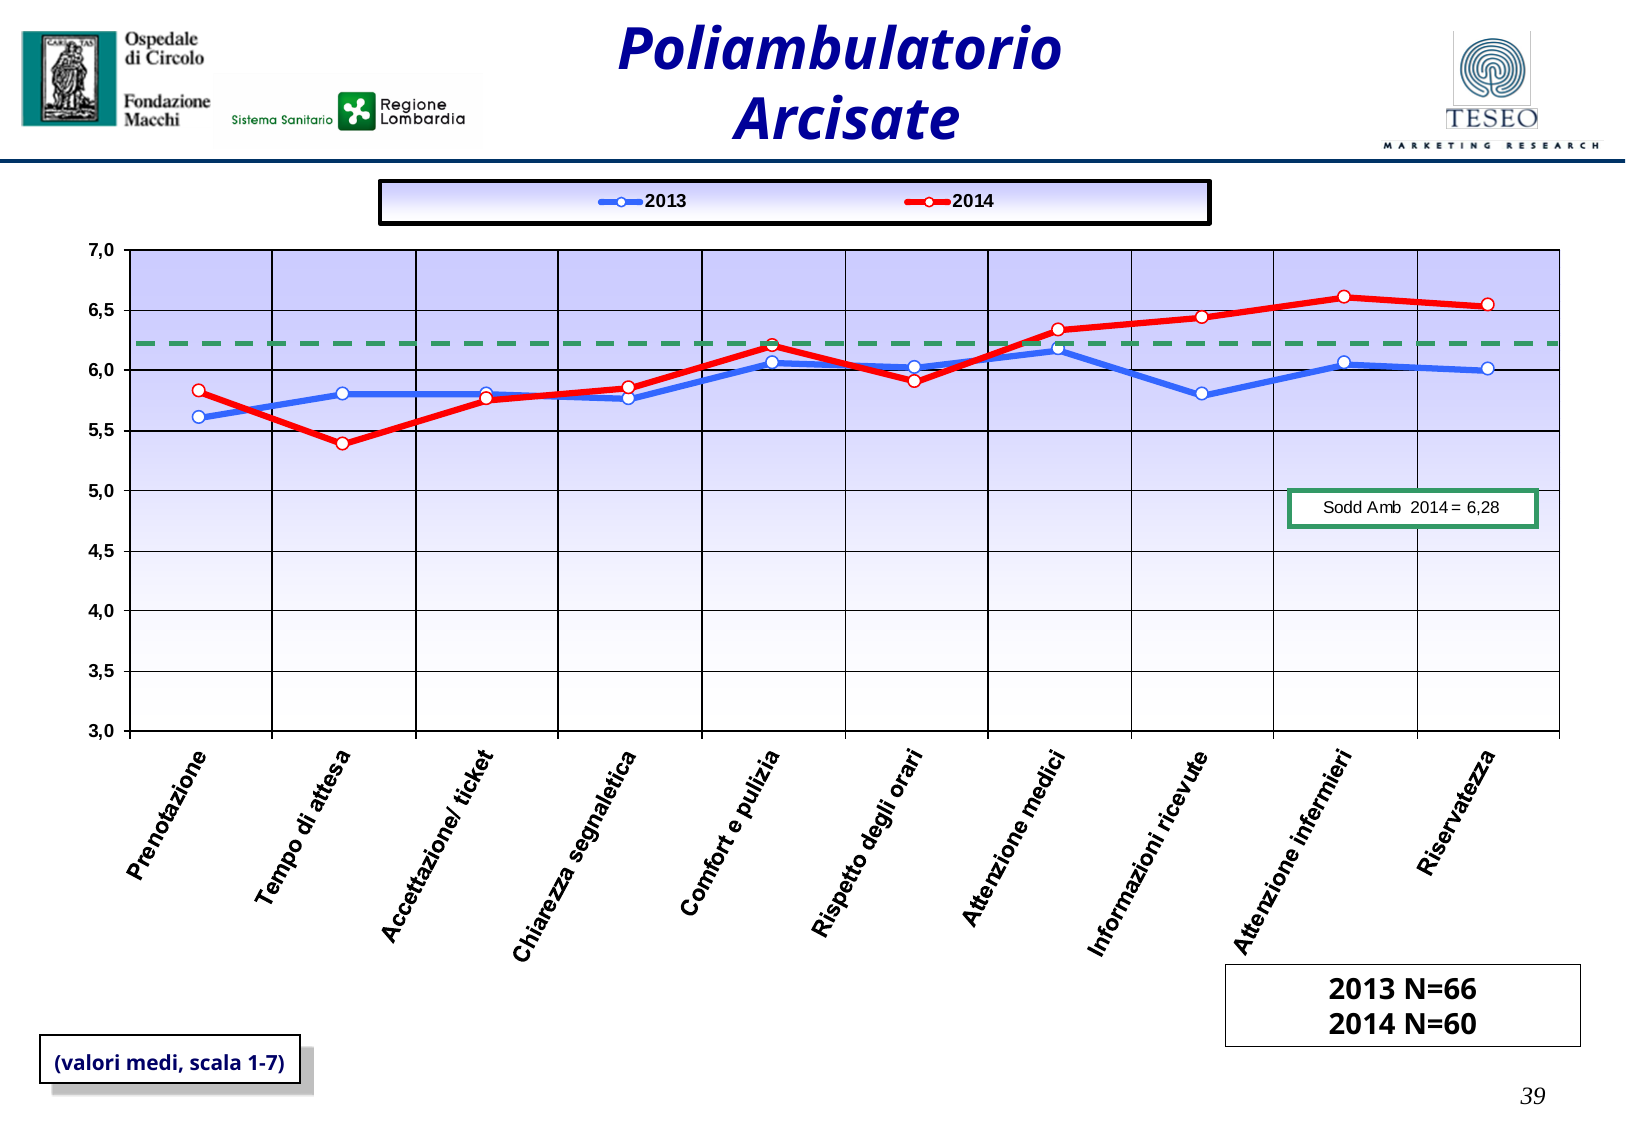

Poliambulatorio
Arcisate
2013 N=66
2014 N=60
(valori medi, scala 1-7)